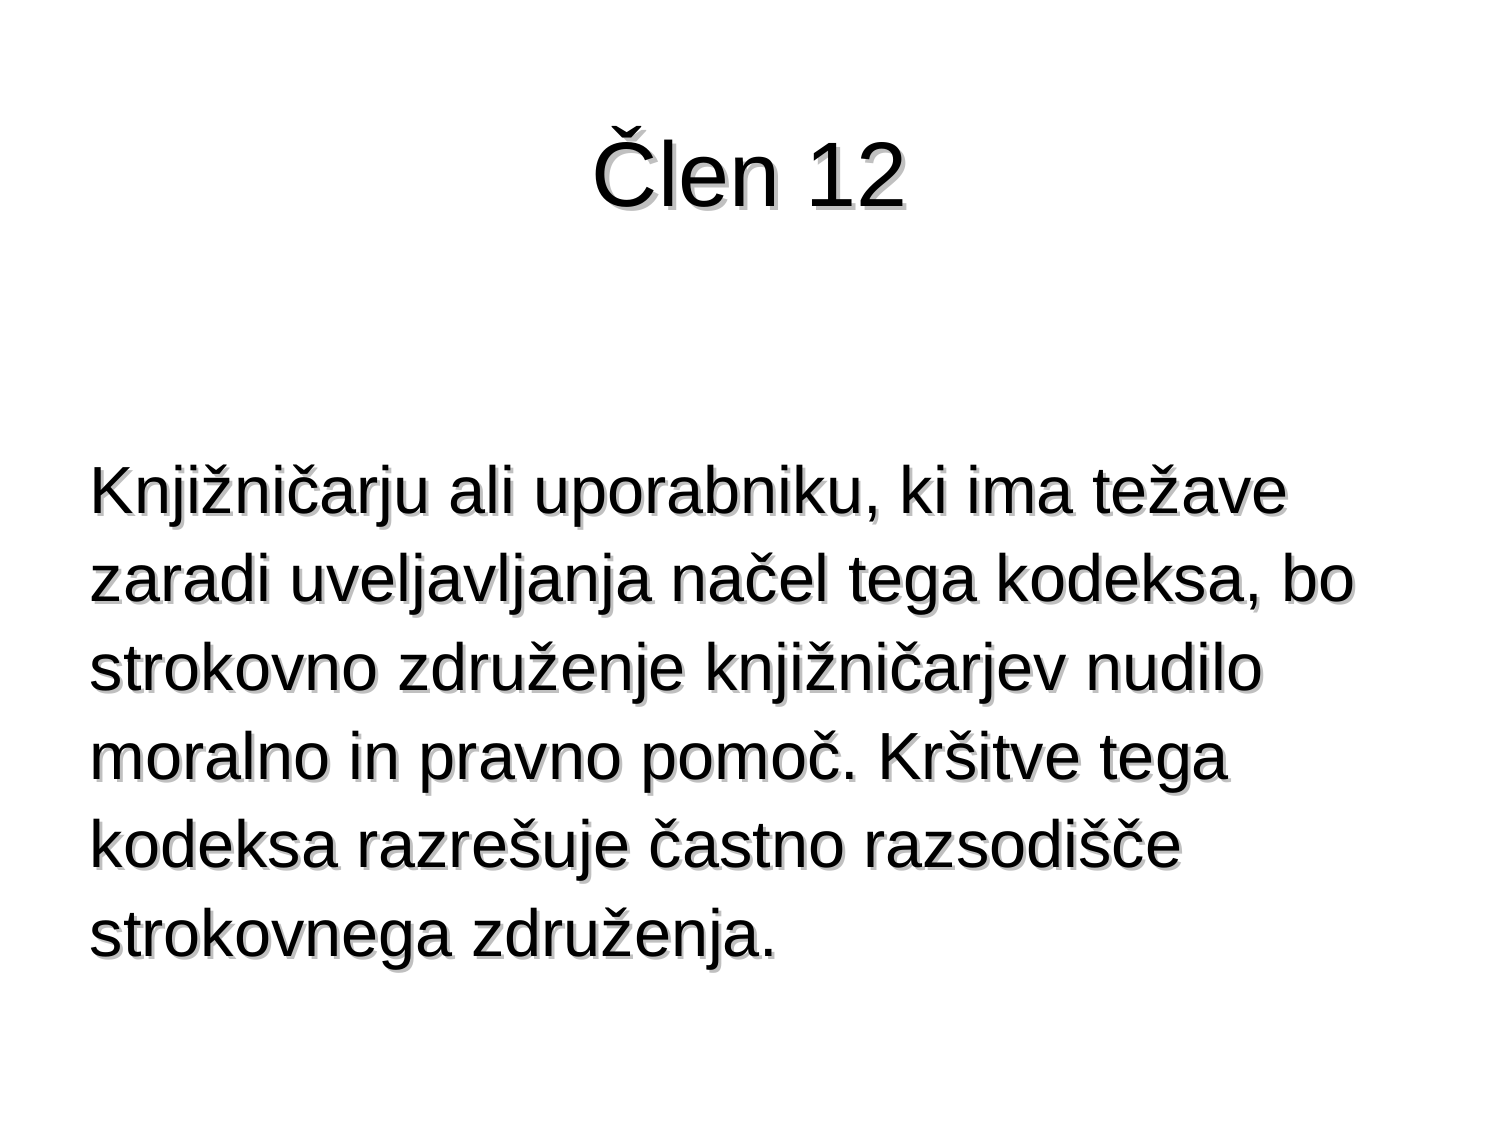

# Člen 12
Knjižničarju ali uporabniku, ki ima težave
zaradi uveljavljanja načel tega kodeksa, bo
strokovno združenje knjižničarjev nudilo
moralno in pravno pomoč. Kršitve tega
kodeksa razrešuje častno razsodišče
strokovnega združenja.
17
Oddelek za bibliotekarstvo, informacijsko znanost in knjigarstvo, Filozofska fakulteta